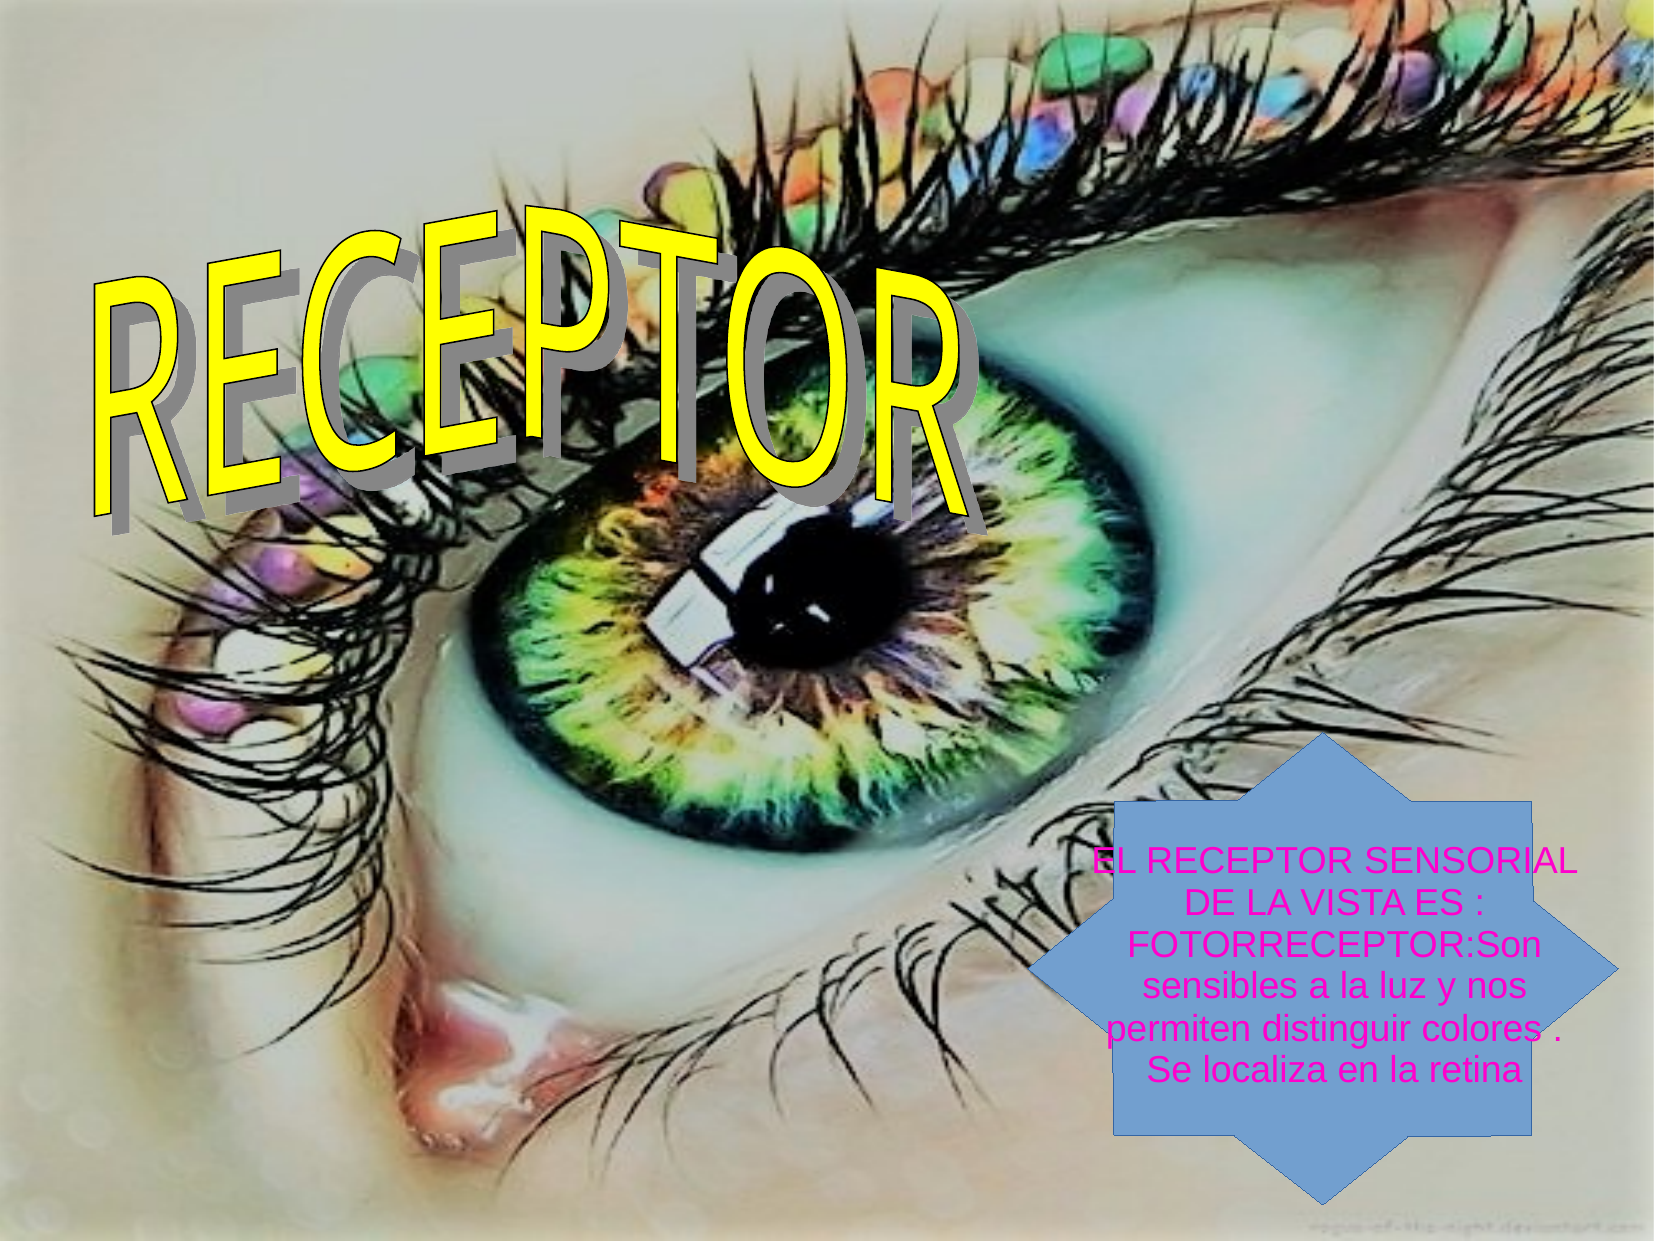

RECEPTOR
EL RECEPTOR SENSORIAL DE LA VISTA ES :
FOTORRECEPTOR:Son sensibles a la luz y nos permiten distinguir colores .
Se localiza en la retina